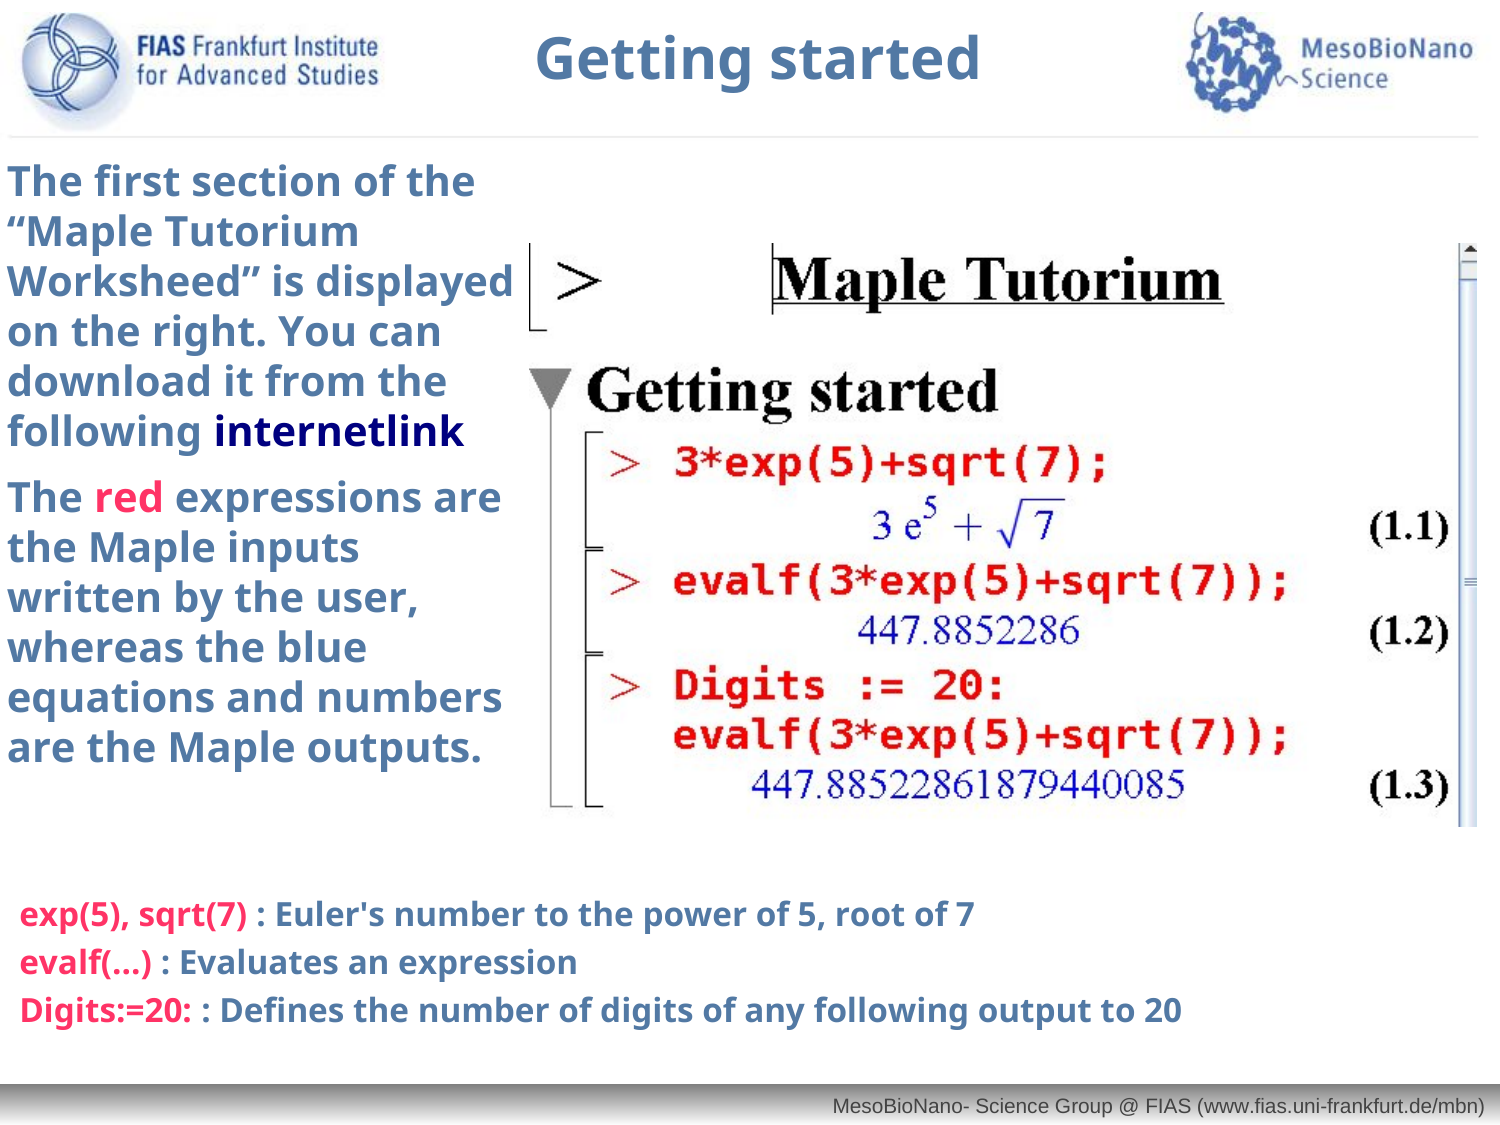

# Getting started
The first section of the “Maple Tutorium Worksheed” is displayed on the right. You can download it from the following internetlink
The red expressions are the Maple inputs written by the user, whereas the blue equations and numbers are the Maple outputs.
exp(5), sqrt(7) : Euler's number to the power of 5, root of 7
evalf(...) : Evaluates an expression
Digits:=20: : Defines the number of digits of any following output to 20